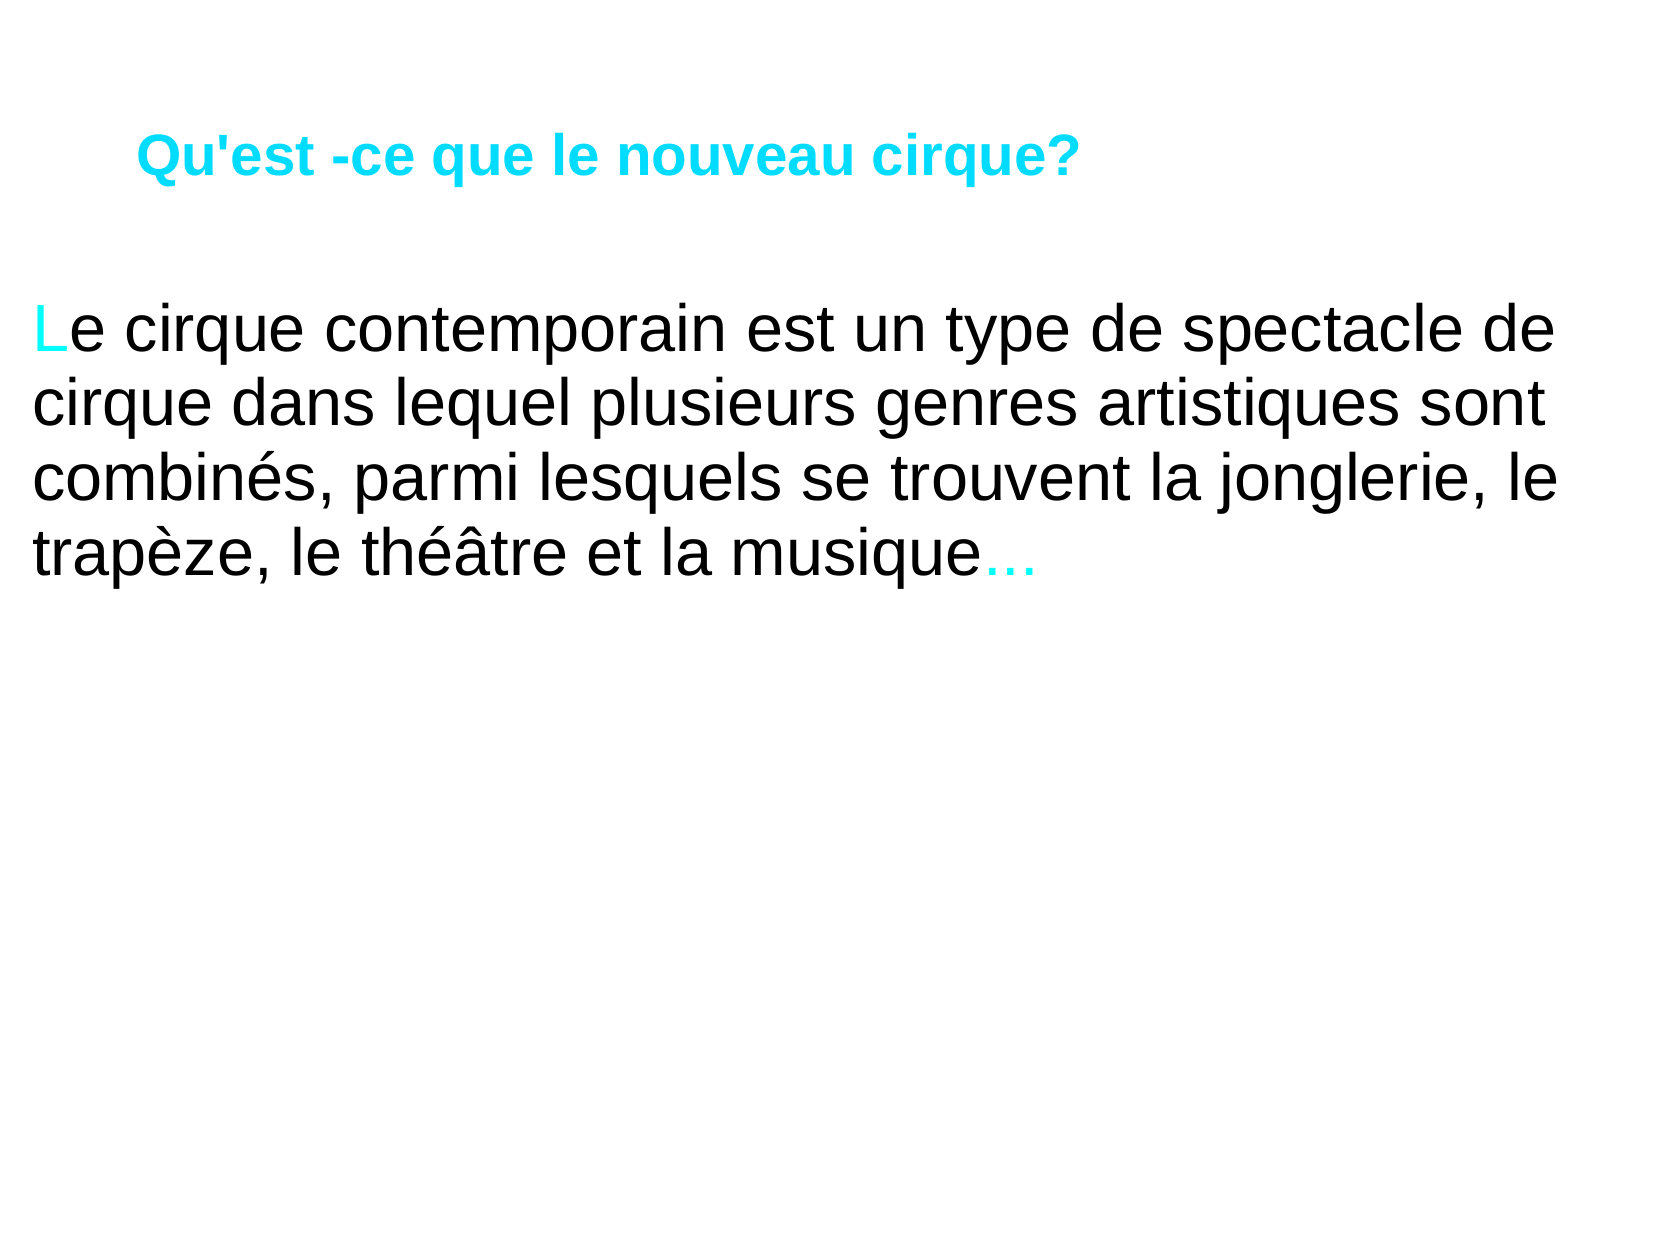

Qu'est -ce que le nouveau cirque?
Le cirque contemporain est un type de spectacle de cirque dans lequel plusieurs genres artistiques sont combinés, parmi lesquels se trouvent la jonglerie, le trapèze, le théâtre et la musique...